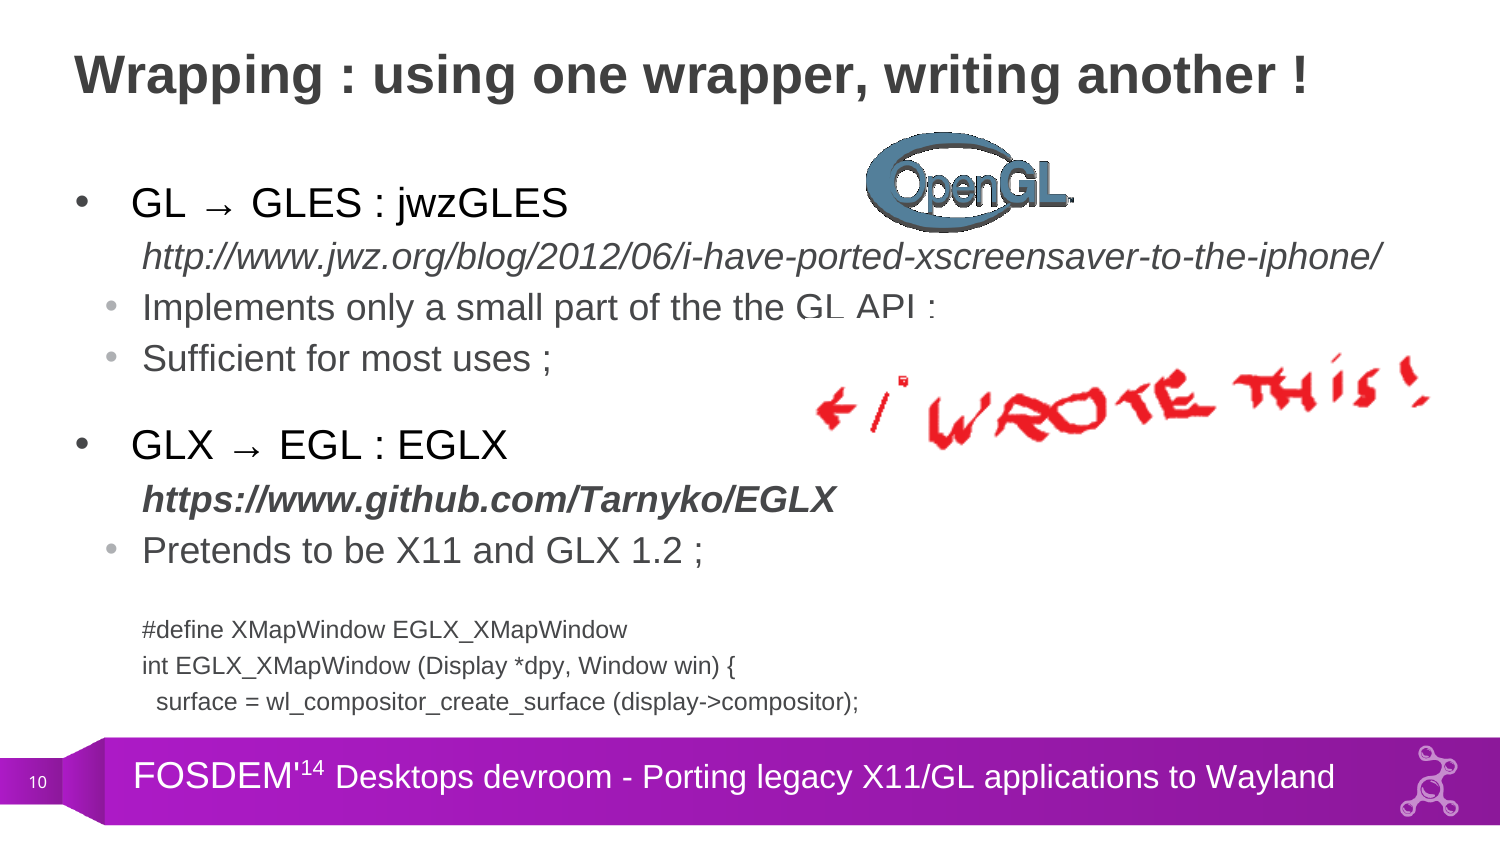

# Wrapping : using one wrapper, writing another !
GL → GLES : jwzGLES
http://www.jwz.org/blog/2012/06/i-have-ported-xscreensaver-to-the-iphone/
Implements only a small part of the the GL API ;
Sufficient for most uses ;
GLX → EGL : EGLX
https://www.github.com/Tarnyko/EGLX
Pretends to be X11 and GLX 1.2 ;
#define XMapWindow EGLX_XMapWindow
int EGLX_XMapWindow (Display *dpy, Window win) {
 surface = wl_compositor_create_surface (display->compositor);